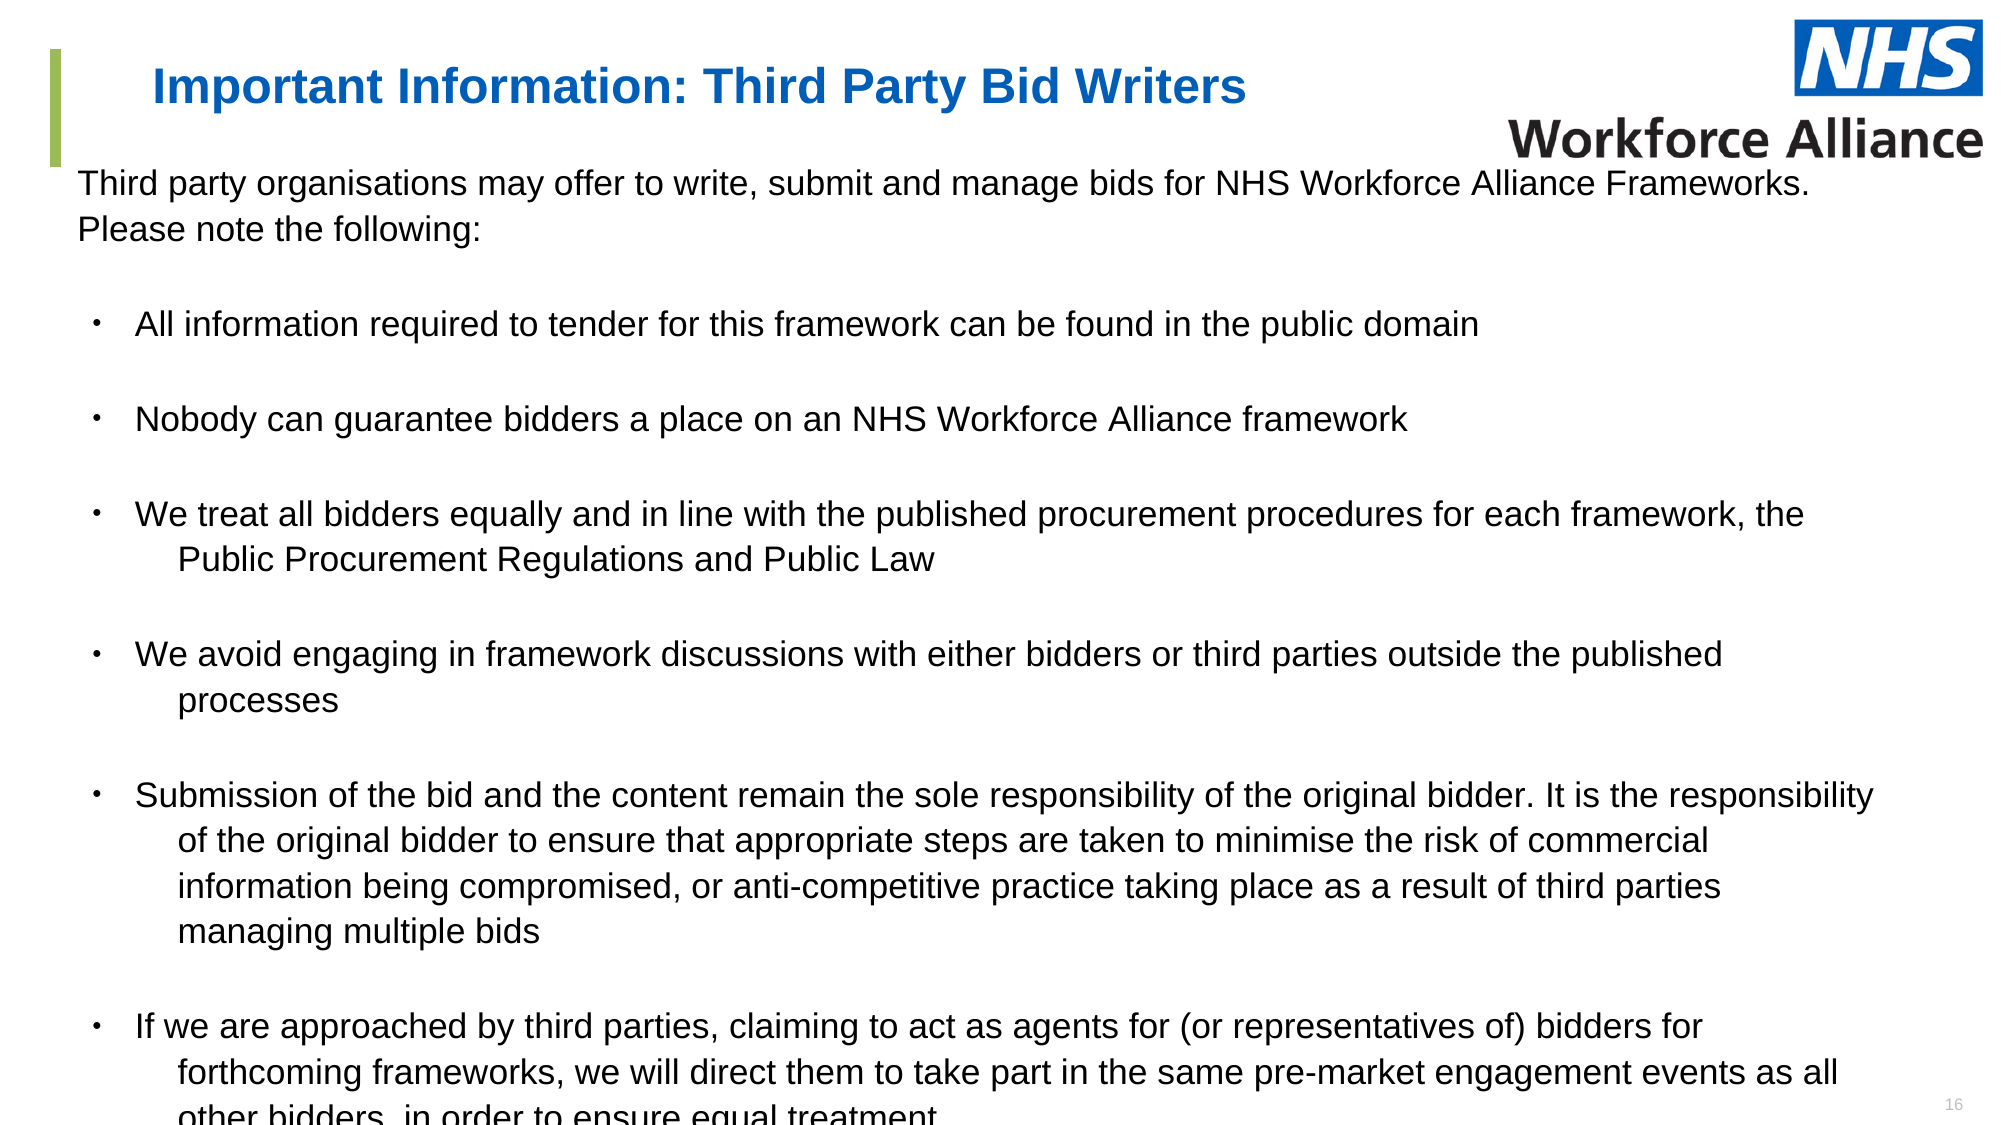

# Important Information: Third Party Bid Writers
Third party organisations may offer to write, submit and manage bids for NHS Workforce Alliance Frameworks. Please note the following:
All information required to tender for this framework can be found in the public domain
Nobody can guarantee bidders a place on an NHS Workforce Alliance framework
We treat all bidders equally and in line with the published procurement procedures for each framework, the Public Procurement Regulations and Public Law
We avoid engaging in framework discussions with either bidders or third parties outside the published processes
Submission of the bid and the content remain the sole responsibility of the original bidder. It is the responsibility of the original bidder to ensure that appropriate steps are taken to minimise the risk of commercial information being compromised, or anti-competitive practice taking place as a result of third parties managing multiple bids
If we are approached by third parties, claiming to act as agents for (or representatives of) bidders for forthcoming frameworks, we will direct them to take part in the same pre-market engagement events as all other bidders, in order to ensure equal treatment